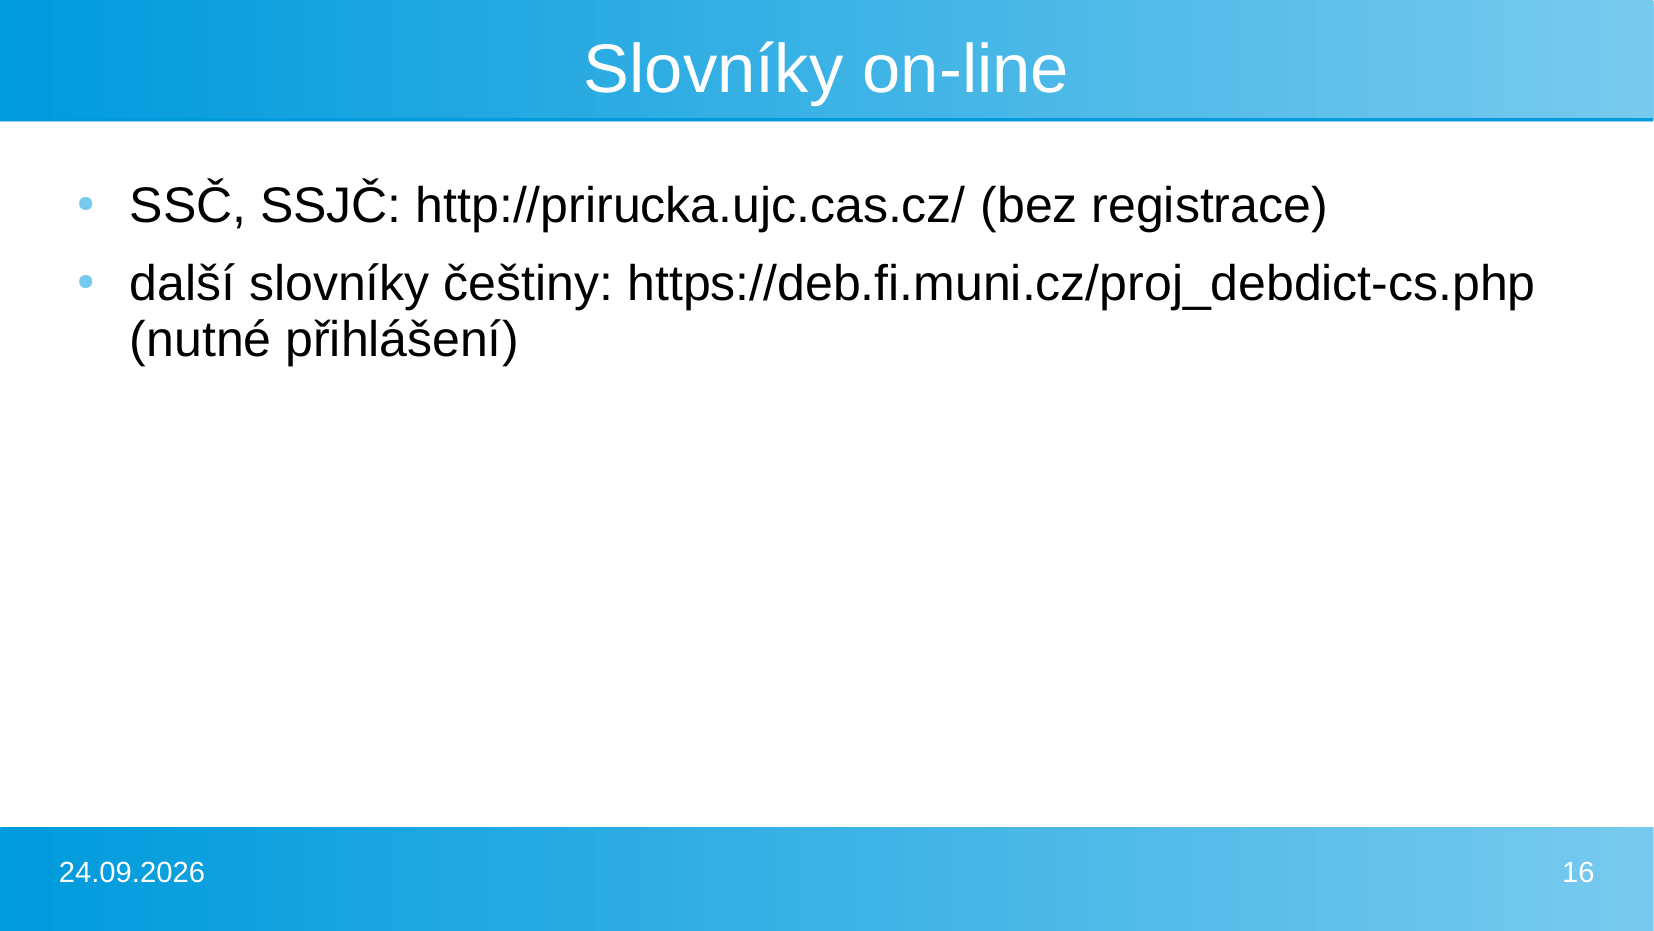

# Slovníky on-line
SSČ, SSJČ: http://prirucka.ujc.cas.cz/ (bez registrace)
další slovníky češtiny: https://deb.fi.muni.cz/proj_debdict-cs.php (nutné přihlášení)
16